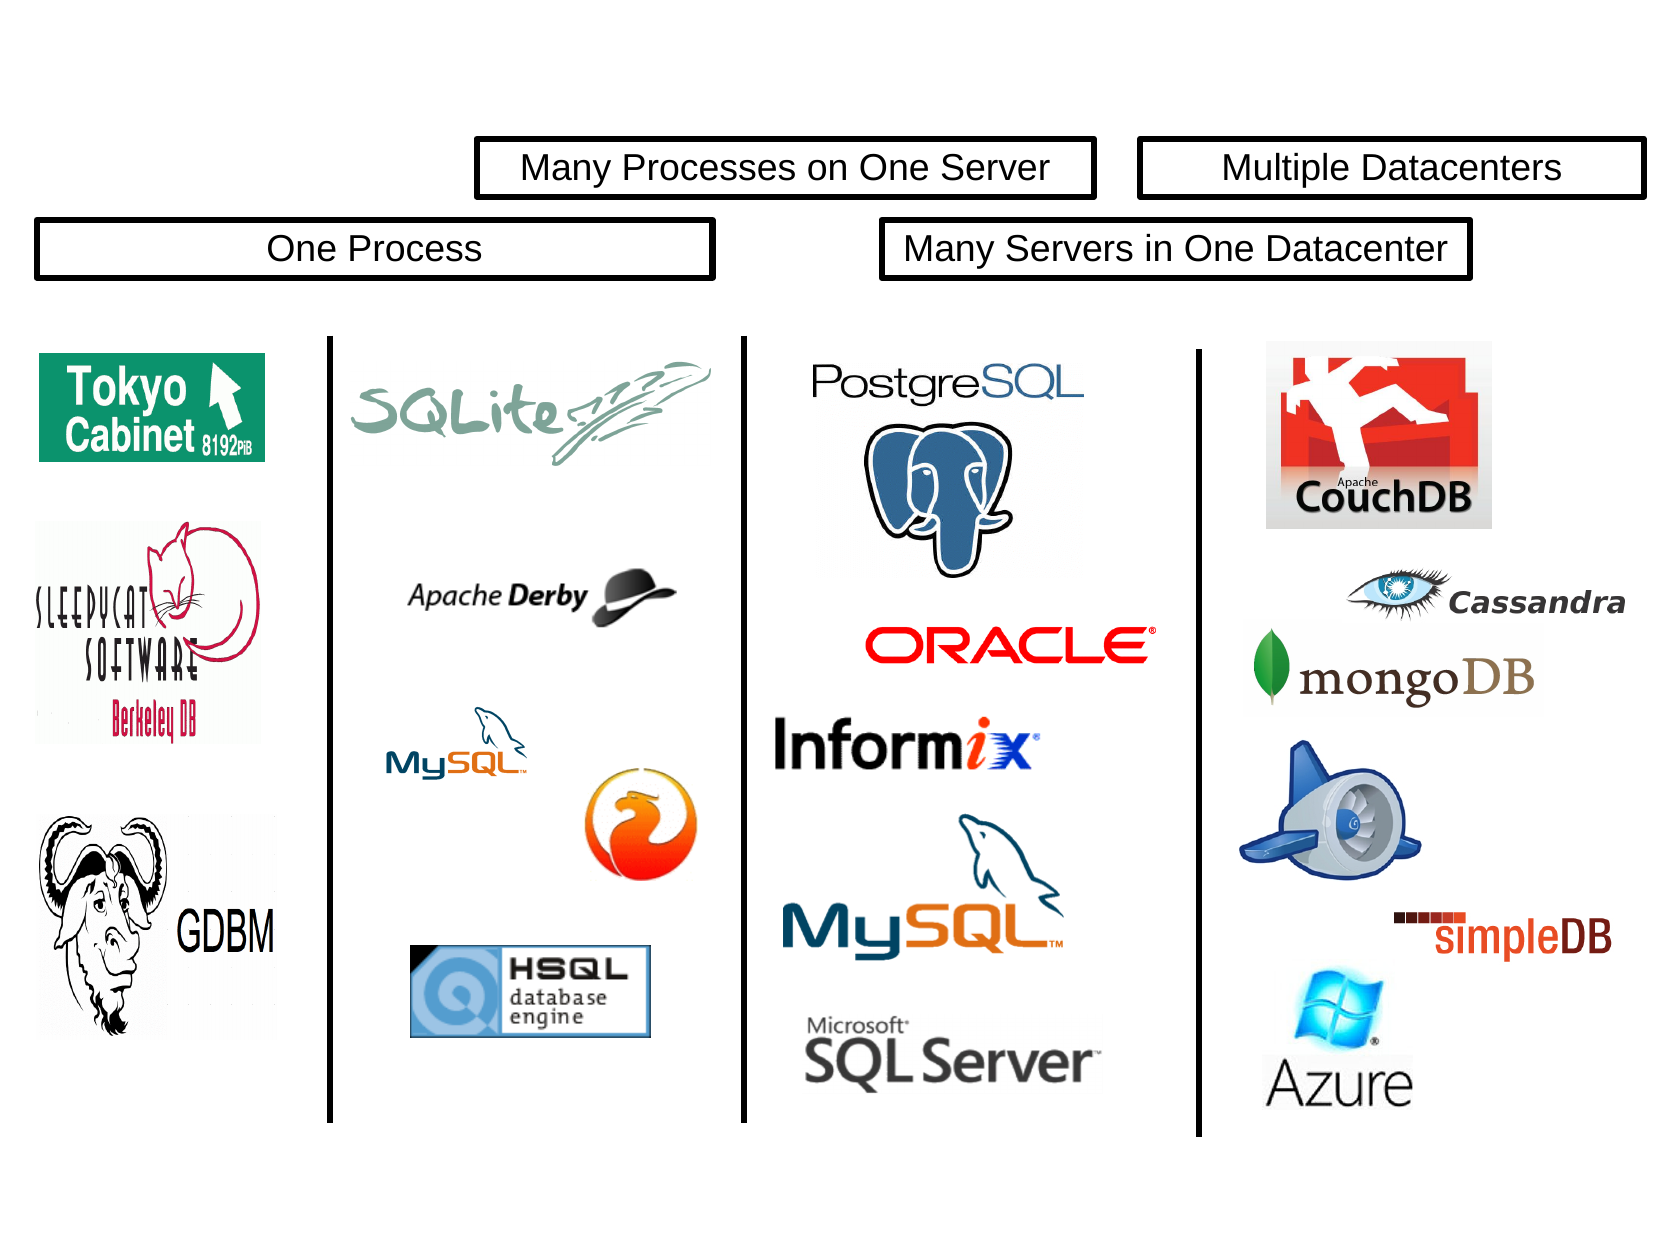

Multiple Datacenters
Many Processes on One Server
One Process
Many Servers in One Datacenter